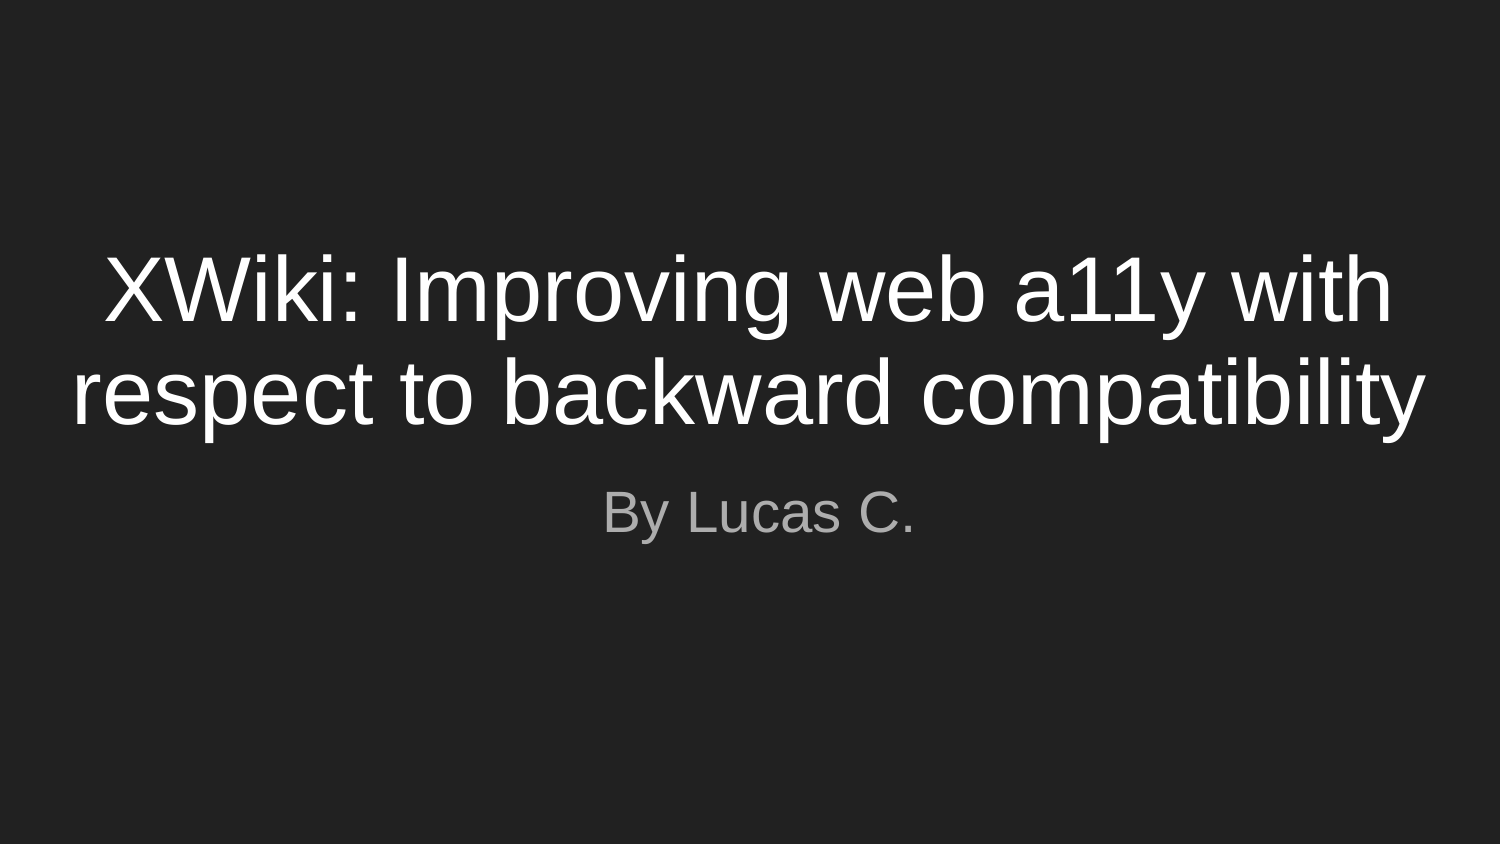

# XWiki: Improving web a11y with respect to backward compatibility
By Lucas C.